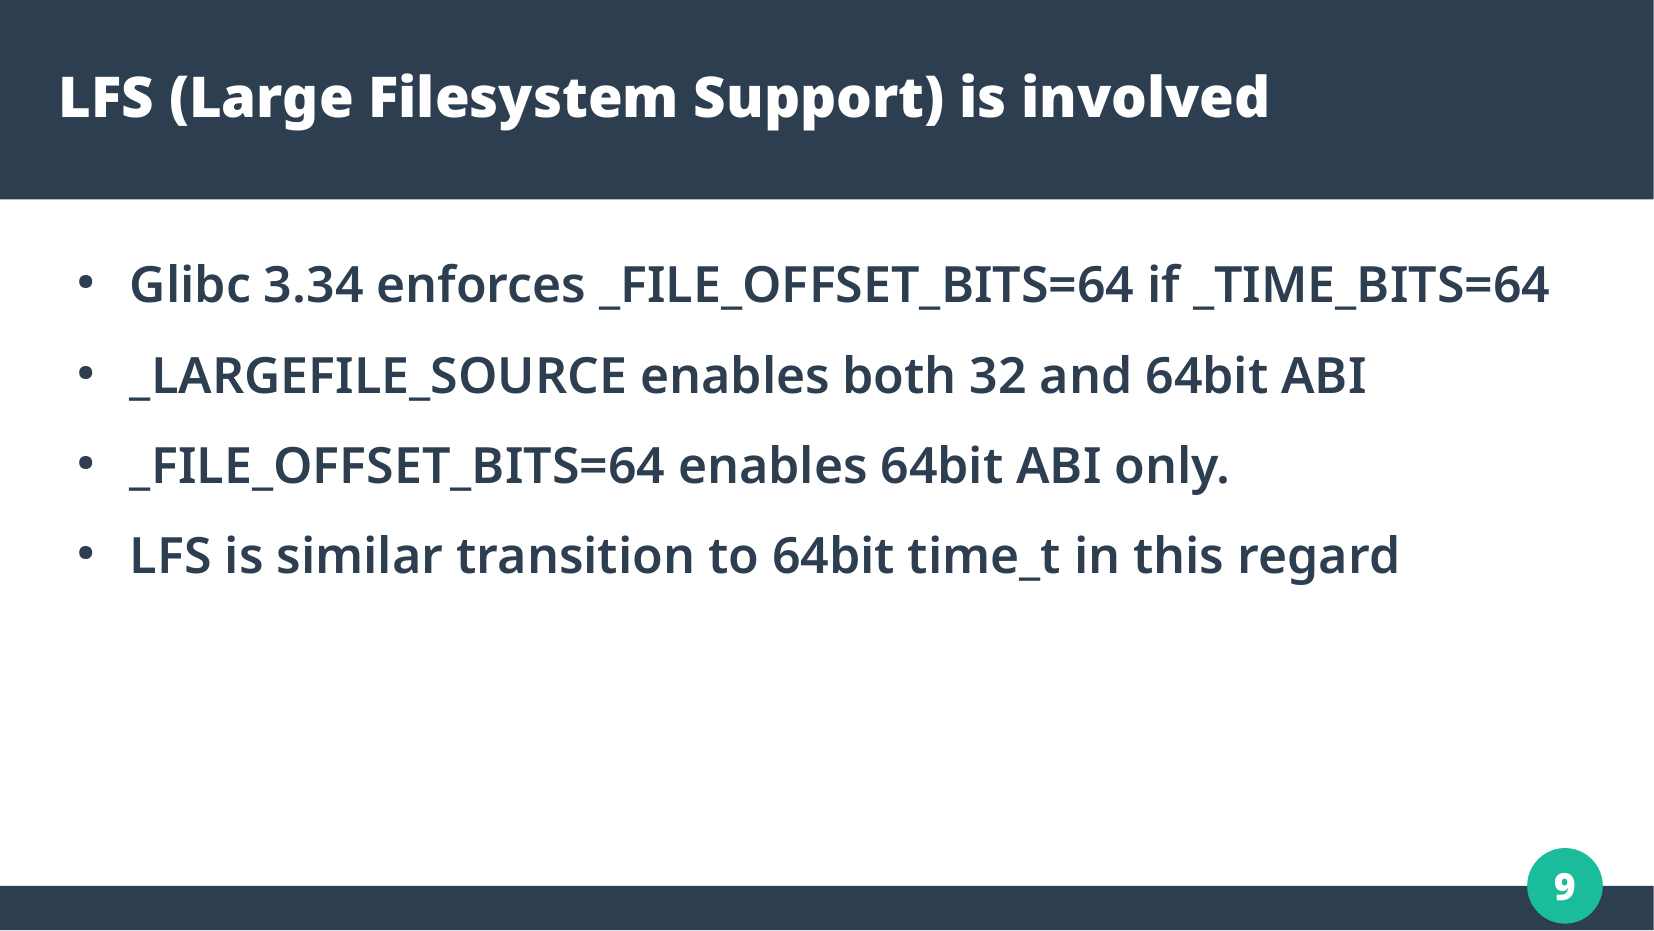

# LFS (Large Filesystem Support) is involved
Glibc 3.34 enforces _FILE_OFFSET_BITS=64 if _TIME_BITS=64
_LARGEFILE_SOURCE enables both 32 and 64bit ABI
_FILE_OFFSET_BITS=64 enables 64bit ABI only.
LFS is similar transition to 64bit time_t in this regard